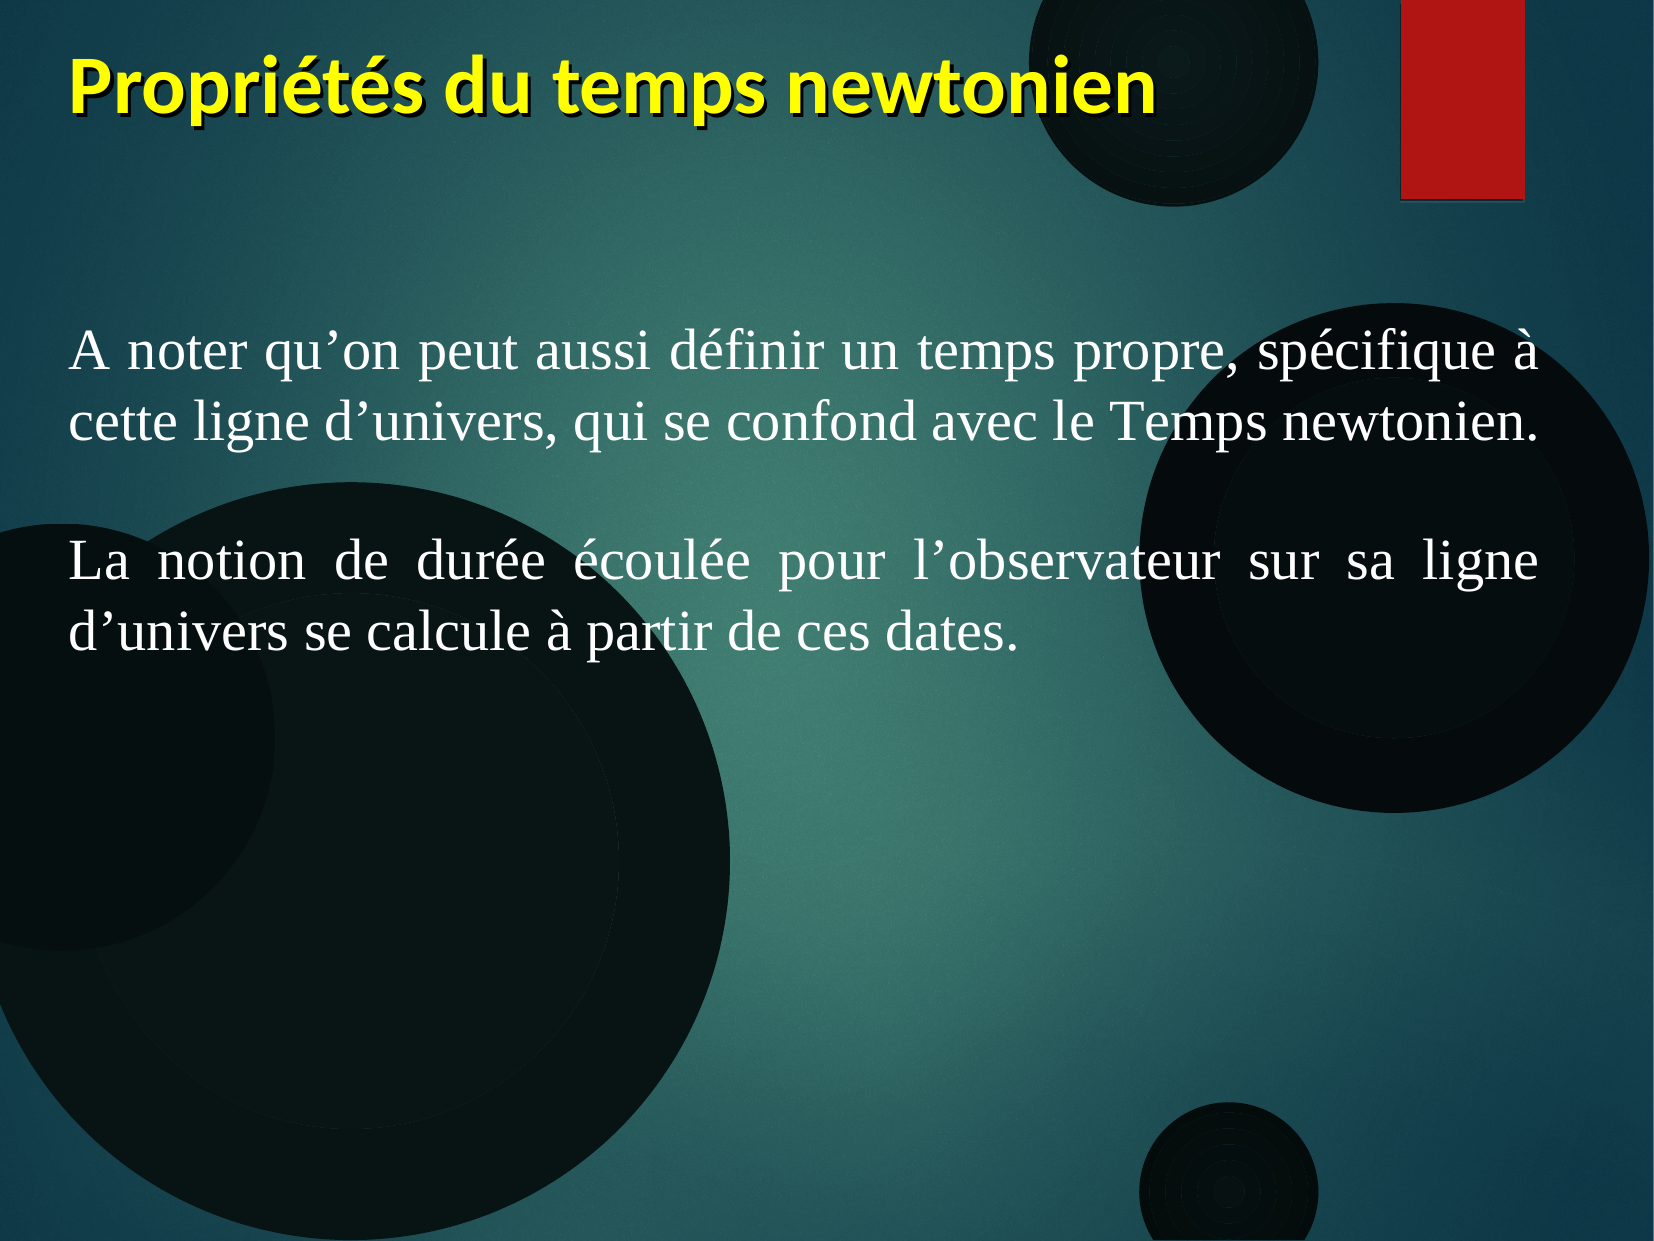

Propriétés du temps newtonien
A noter qu’on peut aussi définir un temps propre, spécifique à cette ligne d’univers, qui se confond avec le Temps newtonien.
La notion de durée écoulée pour l’observateur sur sa ligne d’univers se calcule à partir de ces dates.